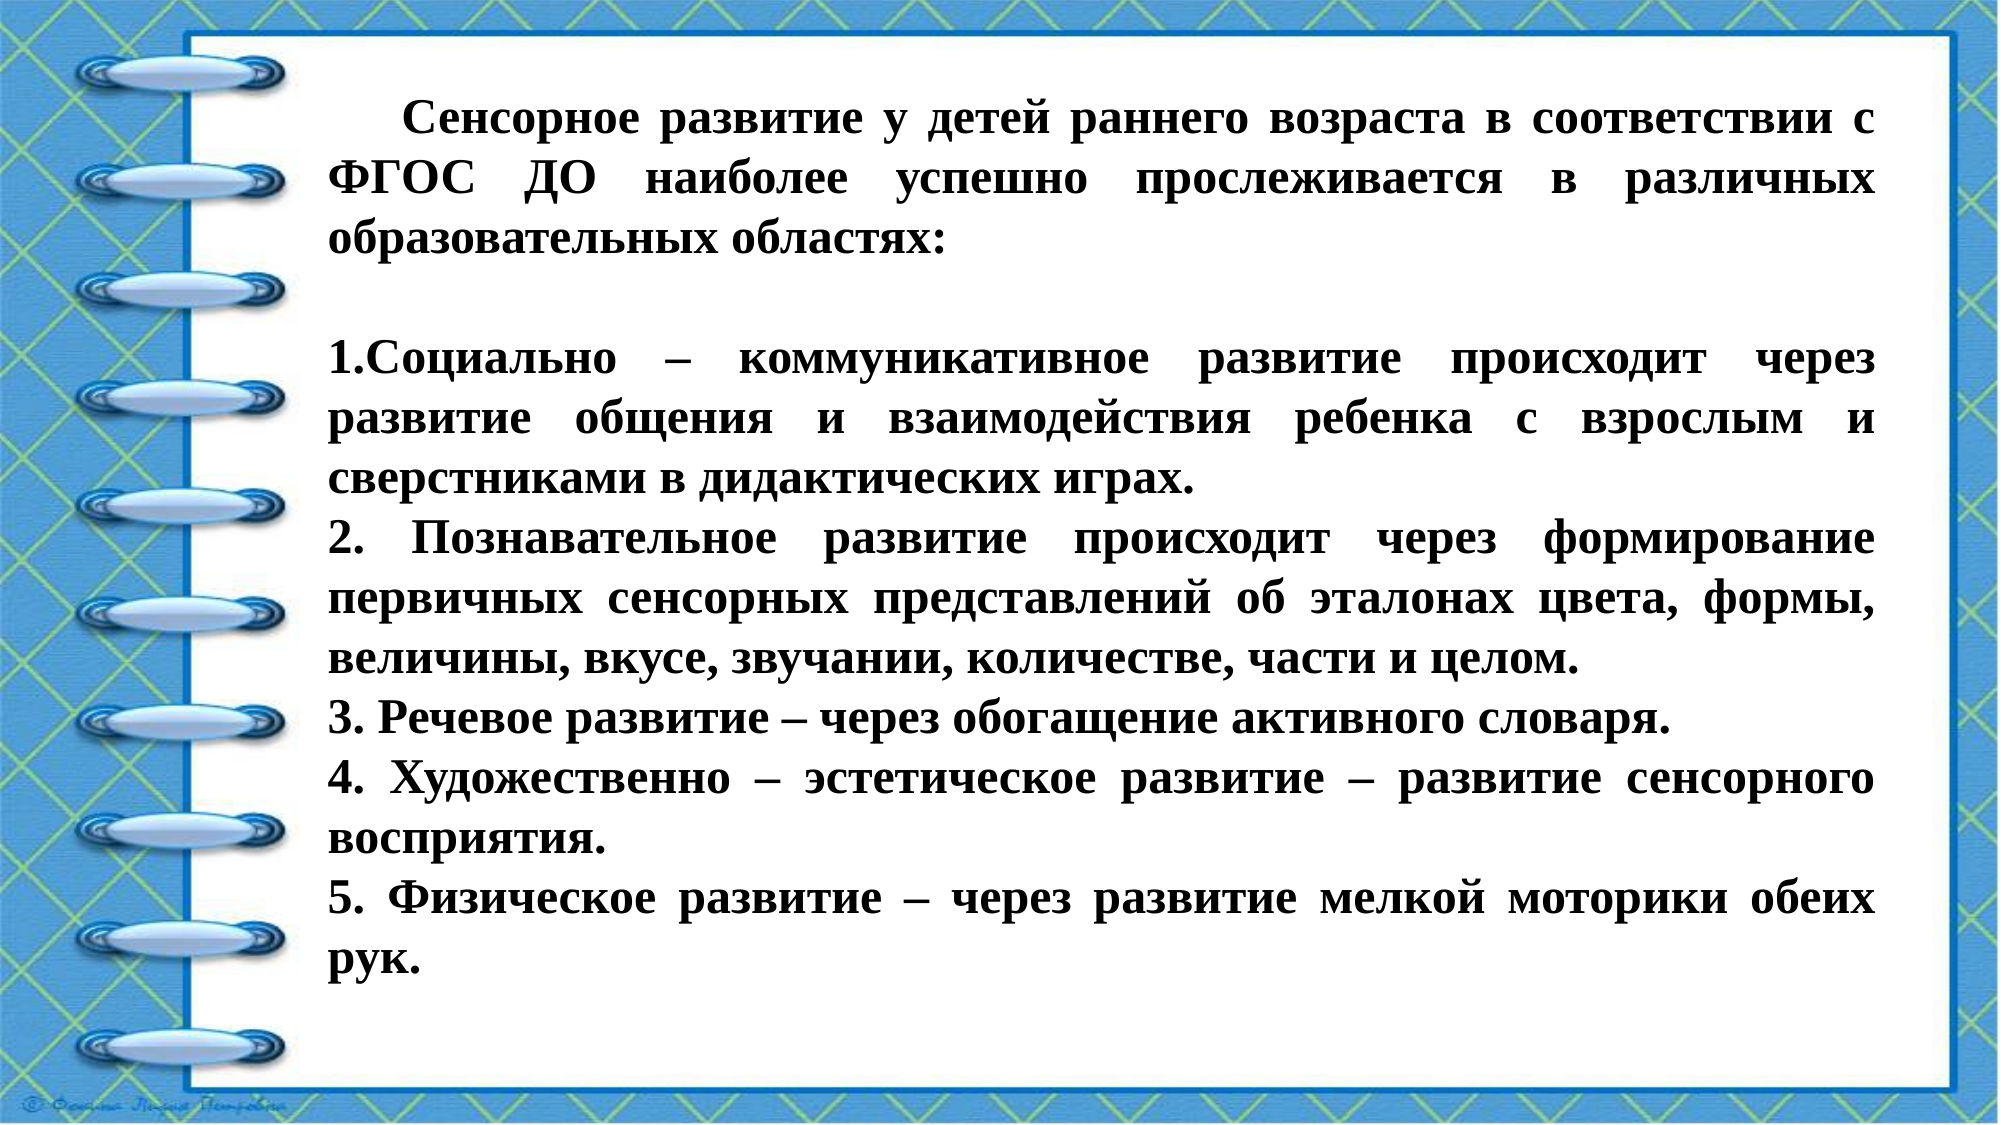

Сенсорное развитие у детей раннего возраста в соответствии с ФГОС ДО наиболее успешно прослеживается в различных образовательных областях:
1.Социально – коммуникативное развитие происходит через развитие общения и взаимодействия ребенка с взрослым и сверстниками в дидактических играх.
2. Познавательное развитие происходит через формирование первичных сенсорных представлений об эталонах цвета, формы, величины, вкусе, звучании, количестве, части и целом.
3. Речевое развитие – через обогащение активного словаря.
4. Художественно – эстетическое развитие – развитие сенсорного восприятия.
5. Физическое развитие – через развитие мелкой моторики обеих рук.